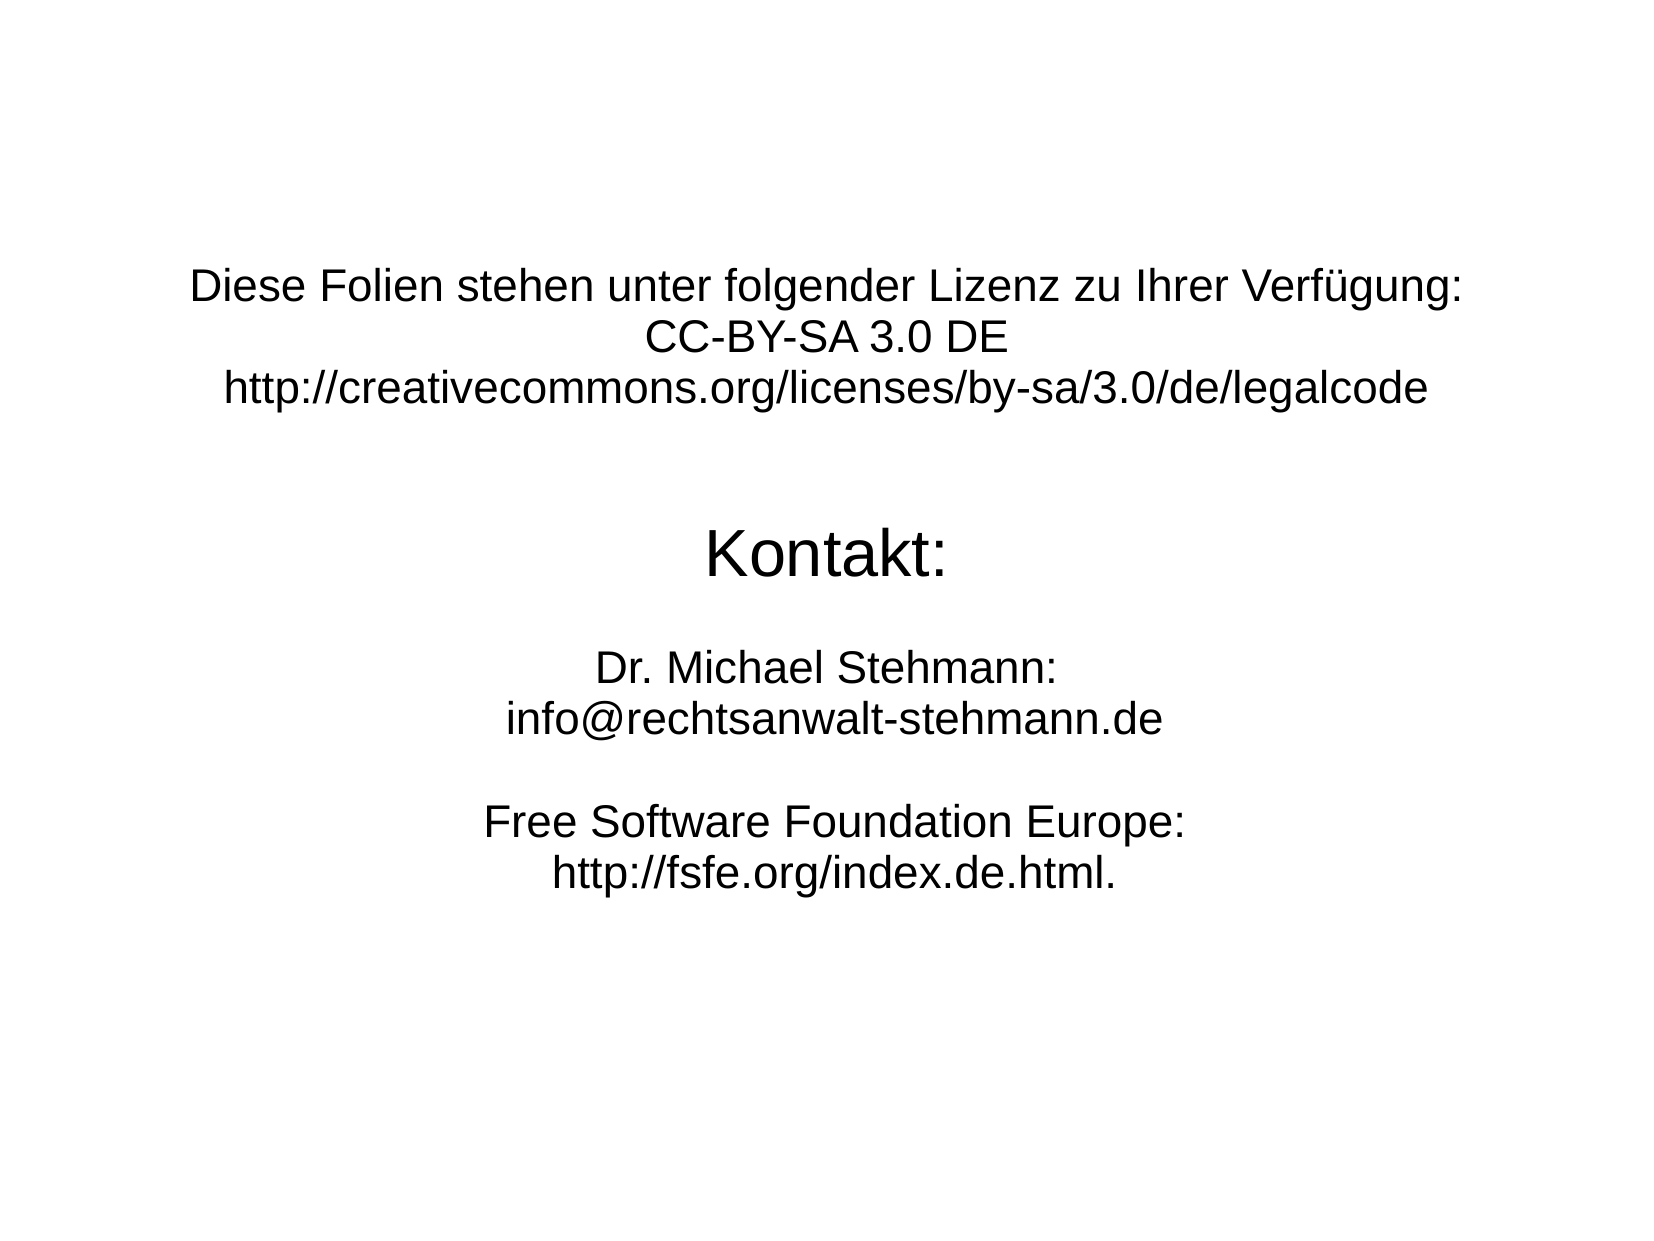

# Diese Folien stehen unter folgender Lizenz zu Ihrer Verfügung:
CC-BY-SA 3.0 DE
http://creativecommons.org/licenses/by-sa/3.0/de/legalcode
Kontakt:
Dr. Michael Stehmann:
info@rechtsanwalt-stehmann.de
Free Software Foundation Europe:
http://fsfe.org/index.de.html.